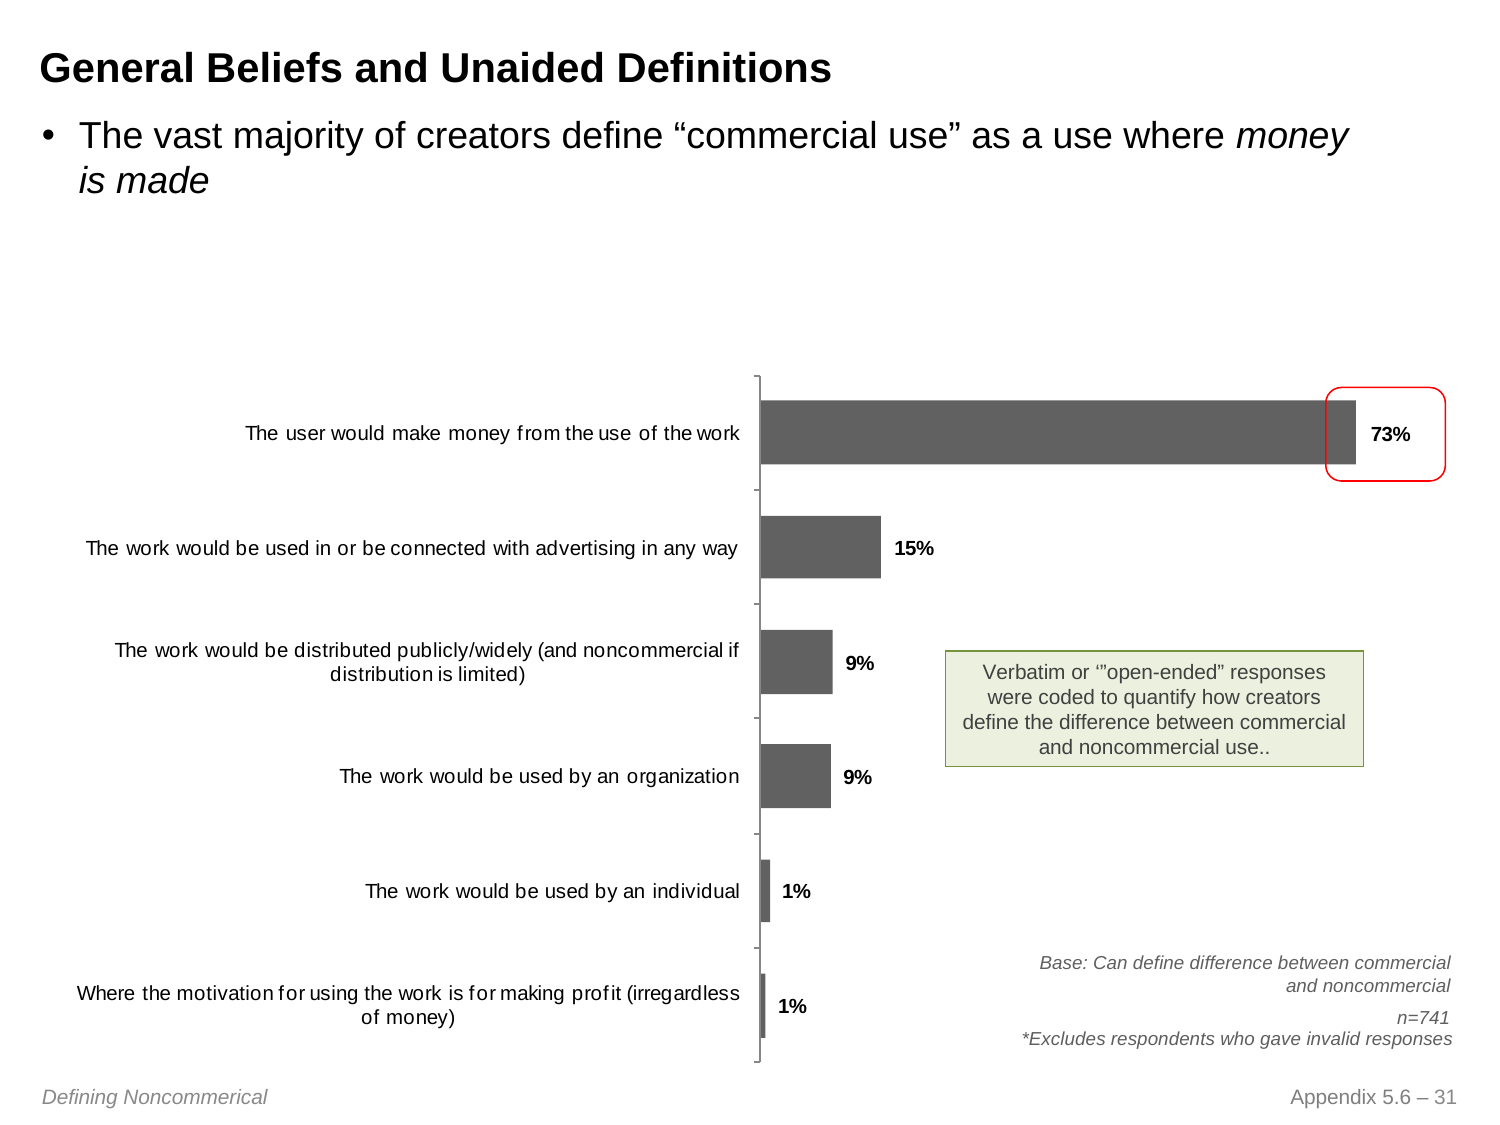

General Beliefs and Unaided Definitions
The vast majority of creators define “commercial use” as a use where money is made
Verbatim or ‘”open-ended” responses were coded to quantify how creators define the difference between commercial and noncommercial use..
Base: Can define difference between commercial and noncommercial
n=741
*Excludes respondents who gave invalid responses
Defining Noncommerical
Appendix 5.6 –